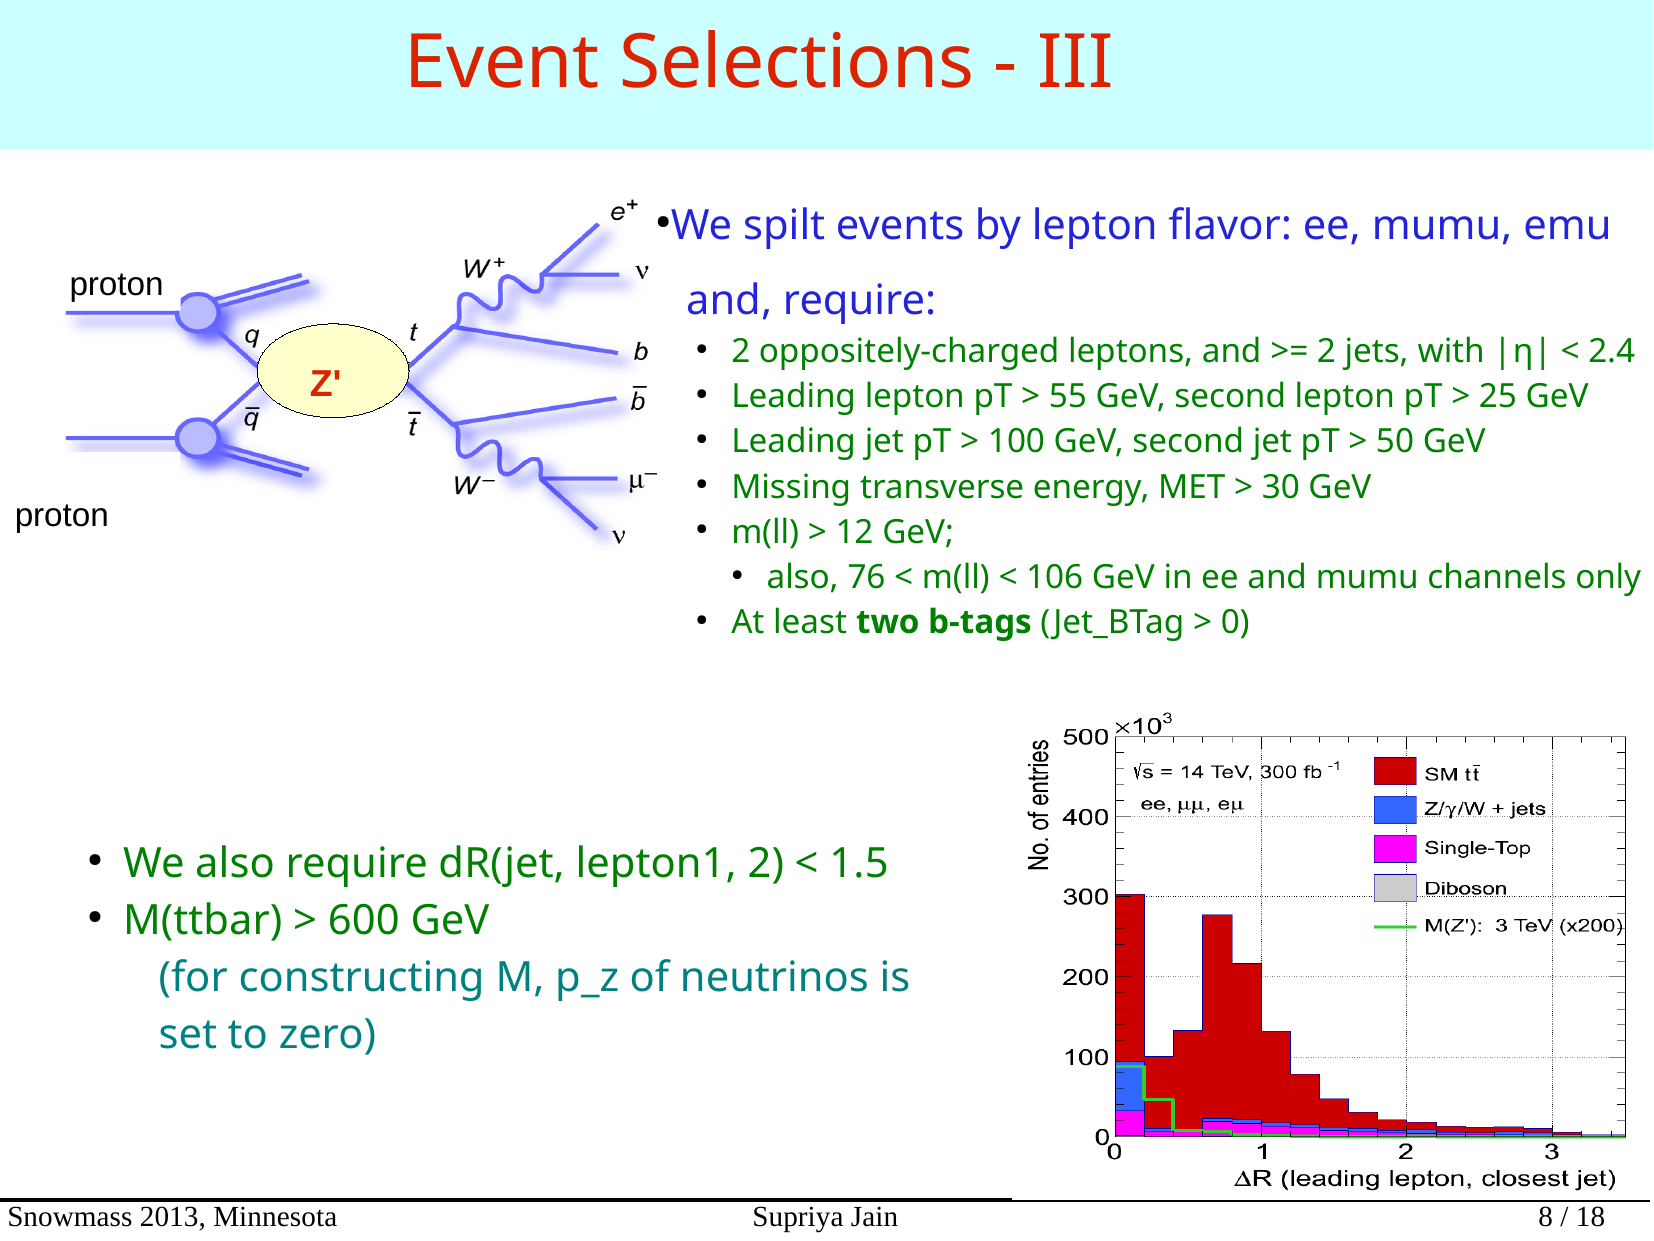

Event Selections - III
proton
Z'
 proton
We spilt events by lepton flavor: ee, mumu, emu
 and, require:
2 oppositely-charged leptons, and >= 2 jets, with |η| < 2.4
Leading lepton pT > 55 GeV, second lepton pT > 25 GeV
Leading jet pT > 100 GeV, second jet pT > 50 GeV
Missing transverse energy, MET > 30 GeV
m(ll) > 12 GeV;
also, 76 < m(ll) < 106 GeV in ee and mumu channels only
At least two b-tags (Jet_BTag > 0)
We also require dR(jet, lepton1, 2) < 1.5
M(ttbar) > 600 GeV
(for constructing M, p_z of neutrinos is set to zero)
8